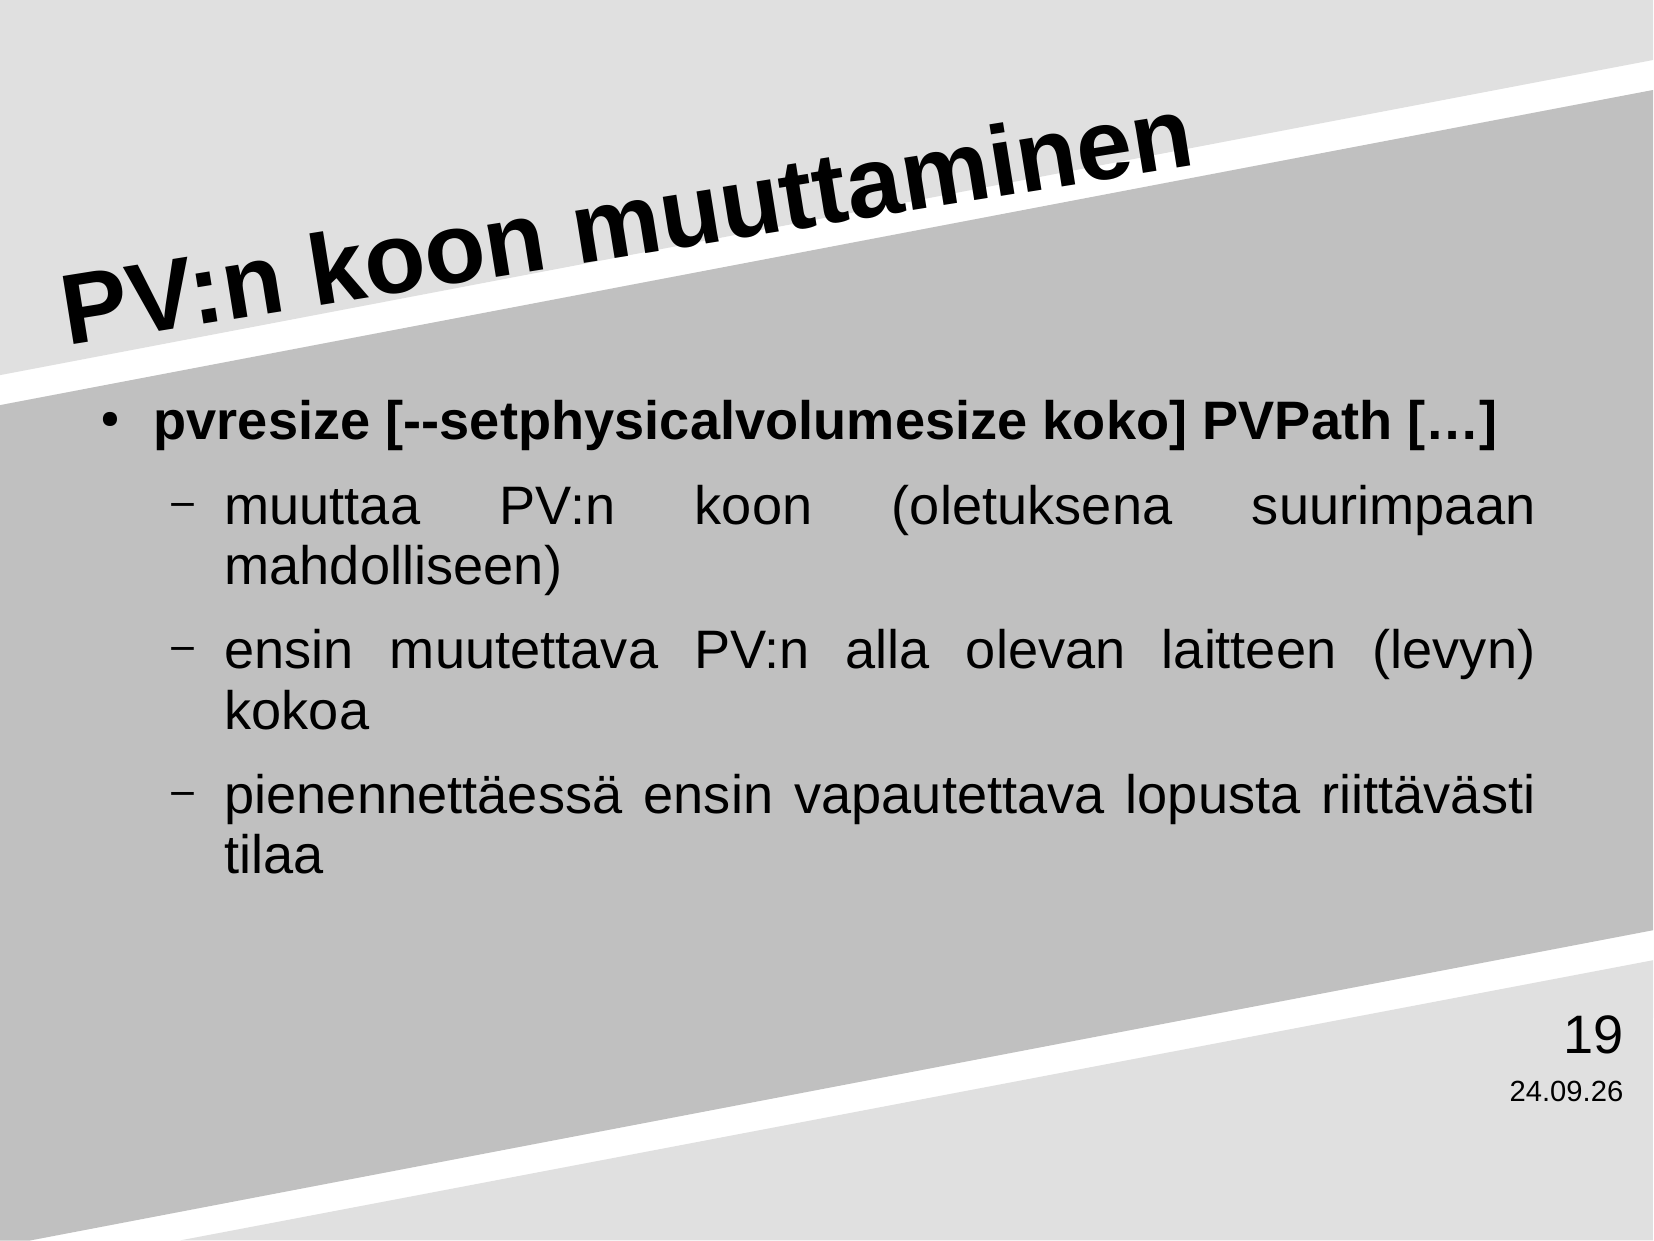

# PV:n koon muuttaminen
pvresize [--setphysicalvolumesize koko] PVPath […]
muuttaa PV:n koon (oletuksena suurimpaan mahdolliseen)
ensin muutettava PV:n alla olevan laitteen (levyn) kokoa
pienennettäessä ensin vapautettava lopusta riittävästi tilaa
19